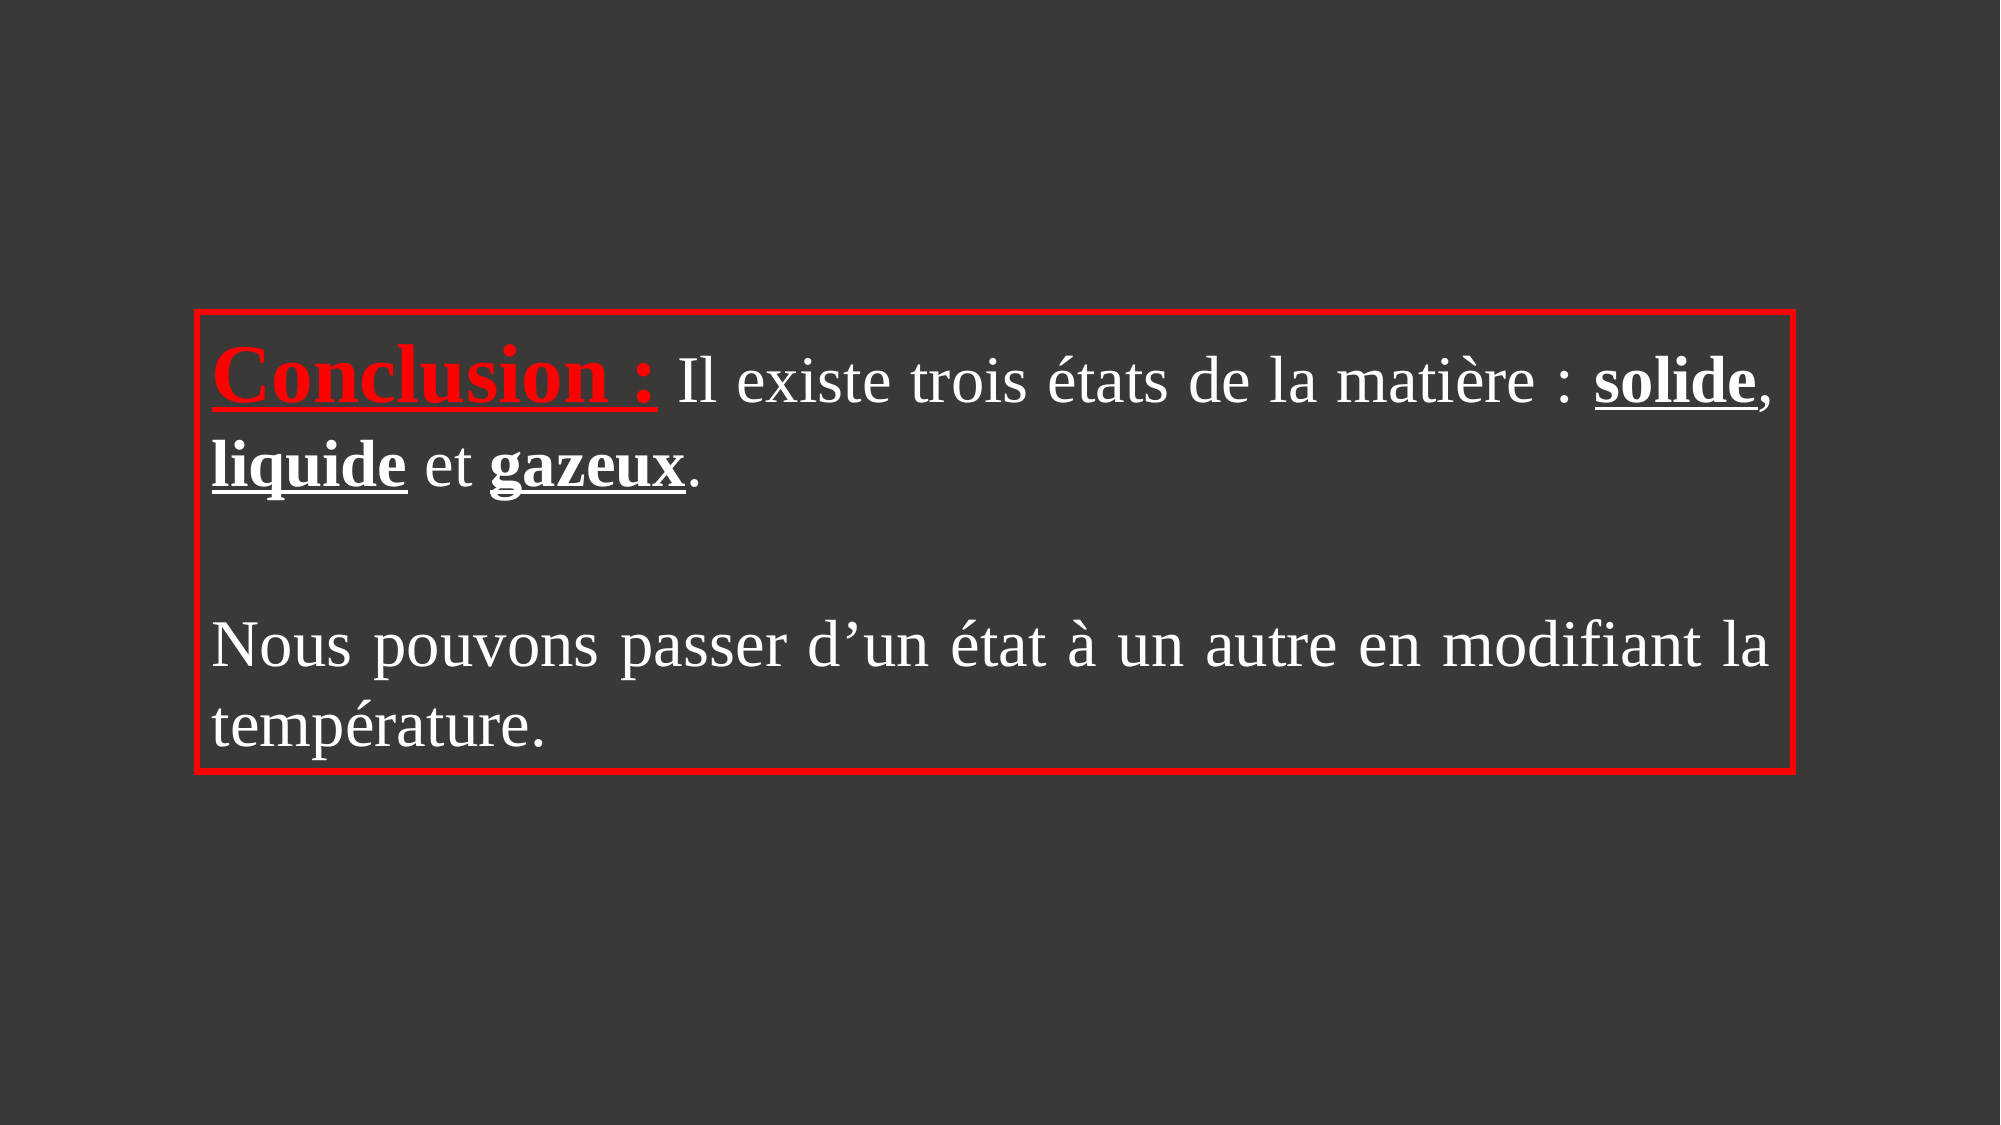

Conclusion : Il existe trois états de la matière : solide, liquide et gazeux.
Nous pouvons passer d’un état à un autre en modifiant la température.